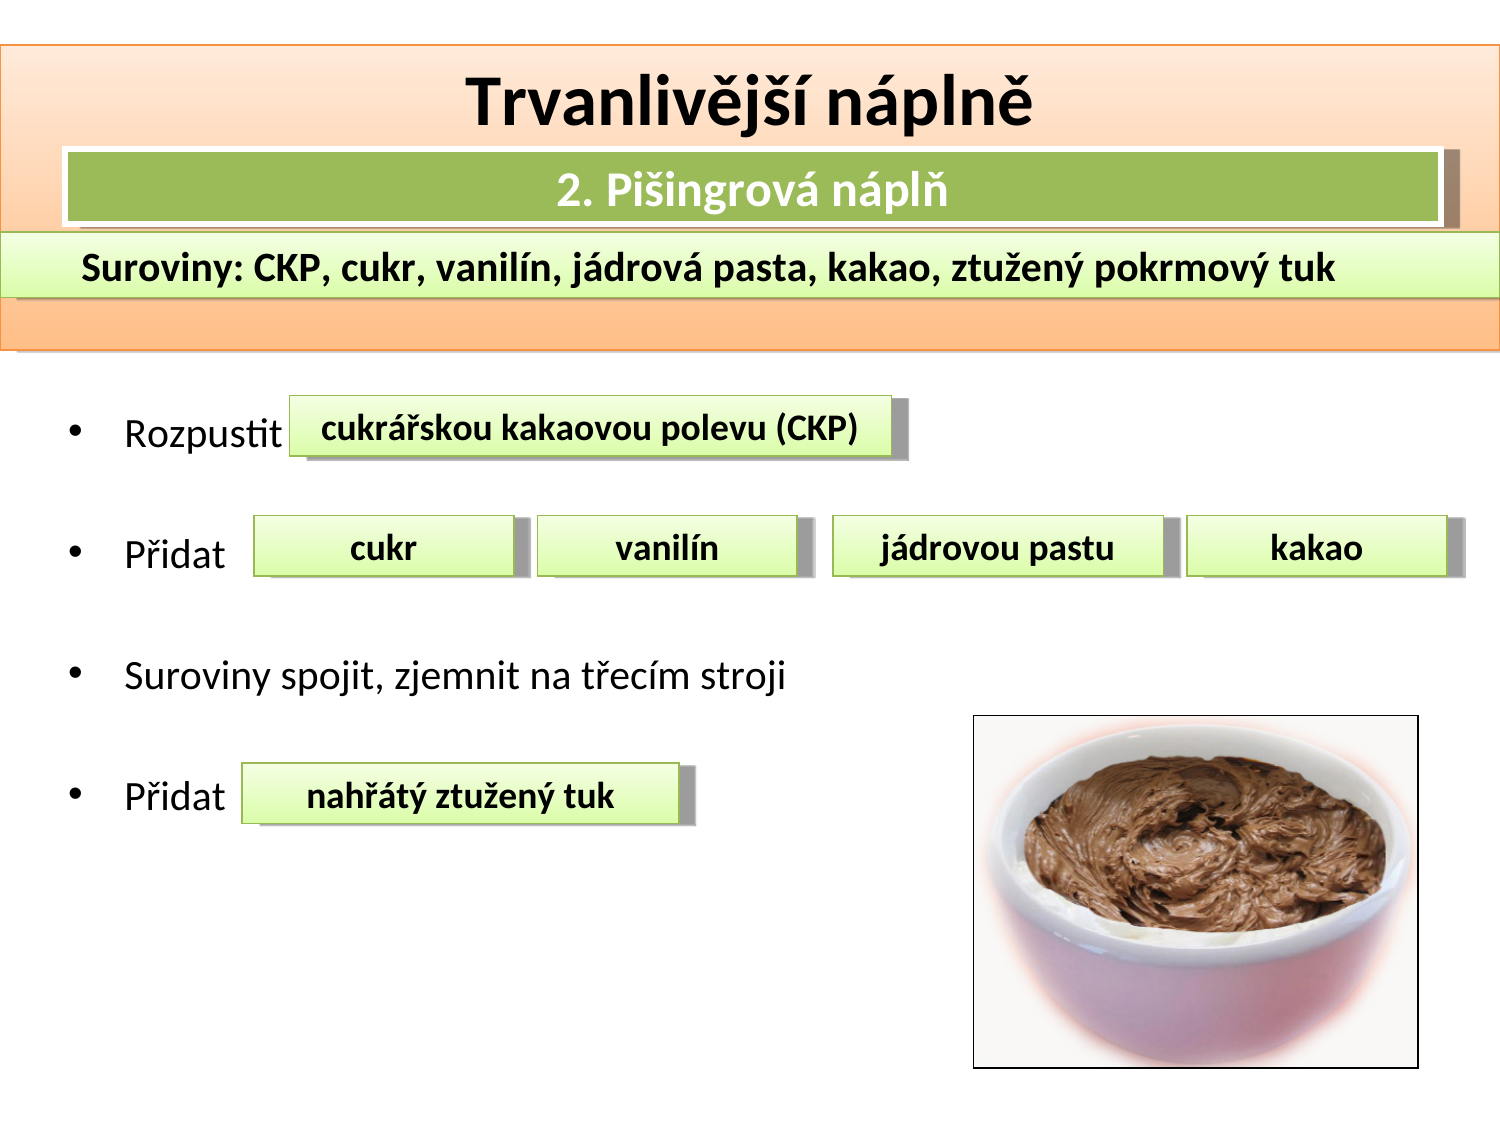

Trvanlivější náplně
2. Pišingrová náplň
 Suroviny: CKP, cukr, vanilín, jádrová pasta, kakao, ztužený pokrmový tuk
# Rozpustit
Přidat
Suroviny spojit, zjemnit na třecím stroji
Přidat
cukrářskou kakaovou polevu (CKP)
cukr
vanilín
jádrovou pastu
kakao
nahřátý ztužený tuk